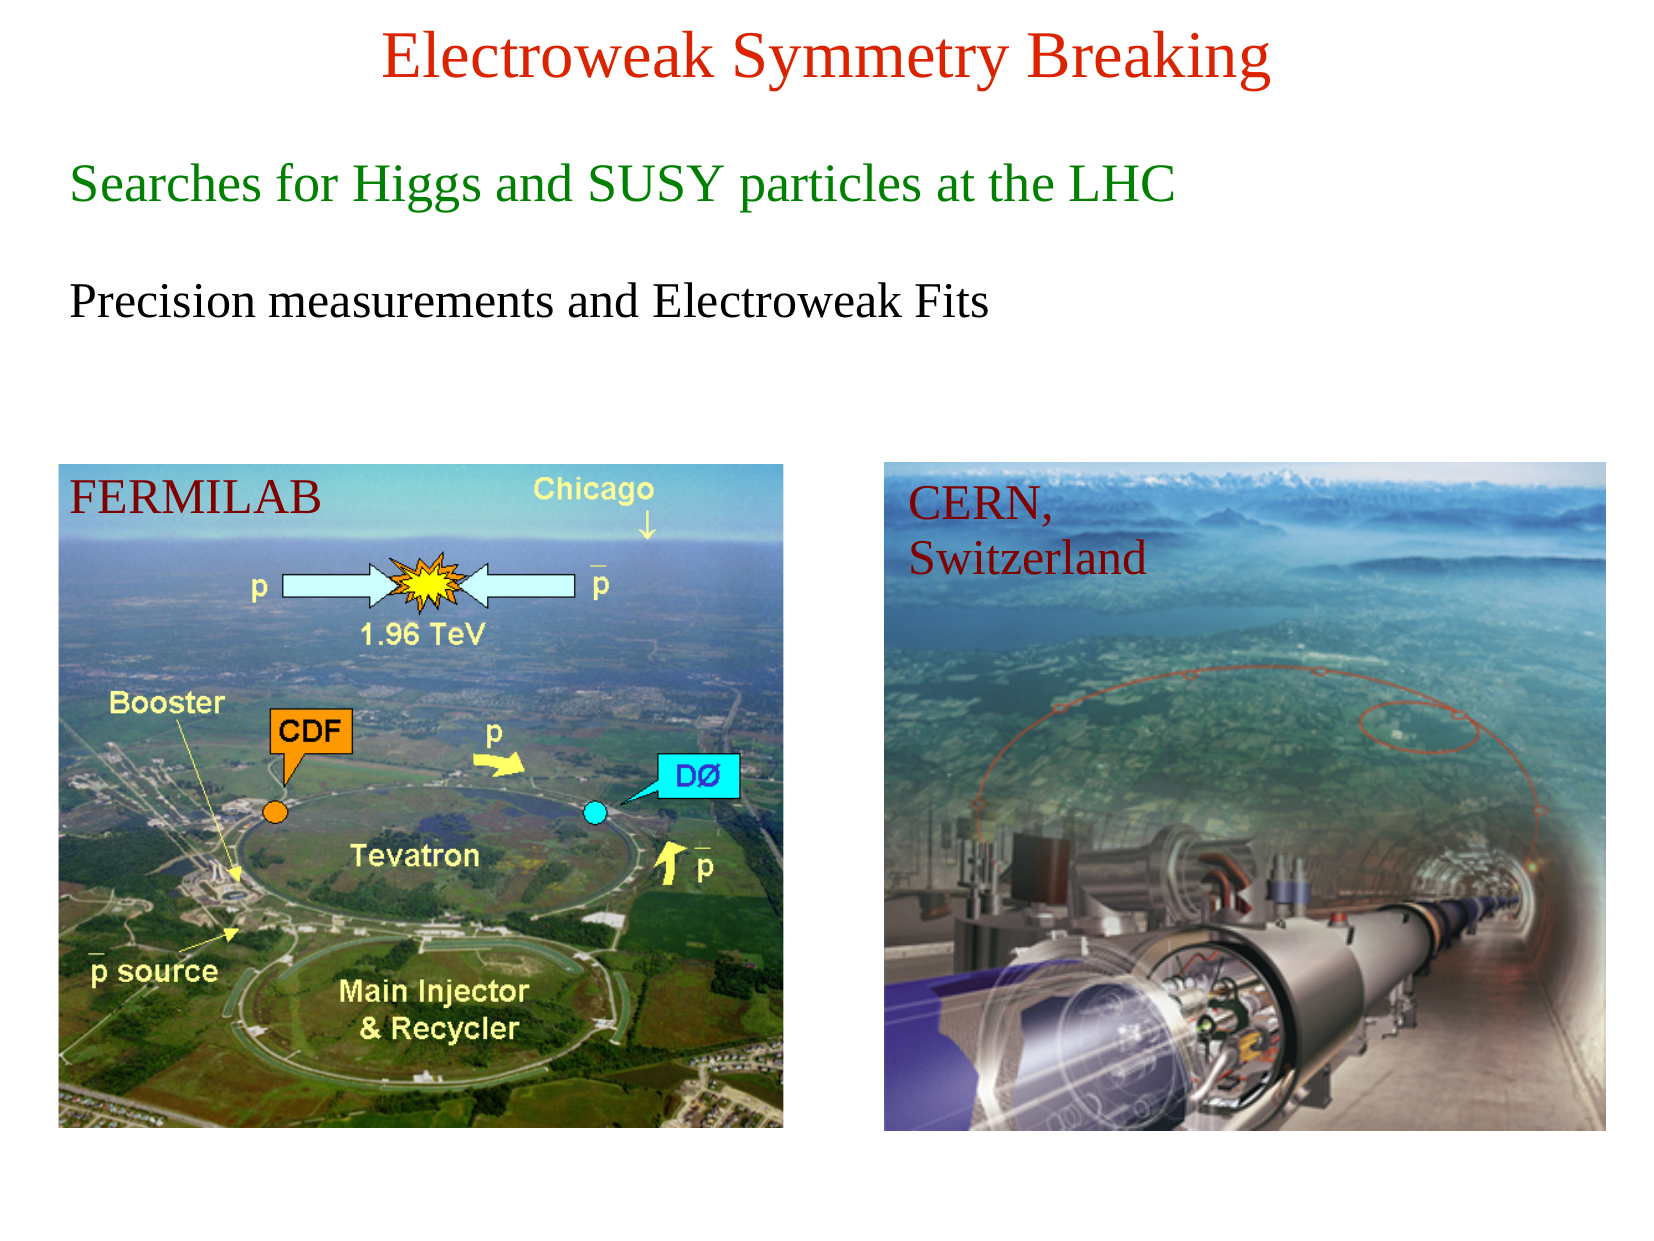

# Electroweak Symmetry Breaking
Searches for Higgs and SUSY particles at the LHC
Precision measurements and Electroweak Fits
FERMILAB
CERN, Switzerland